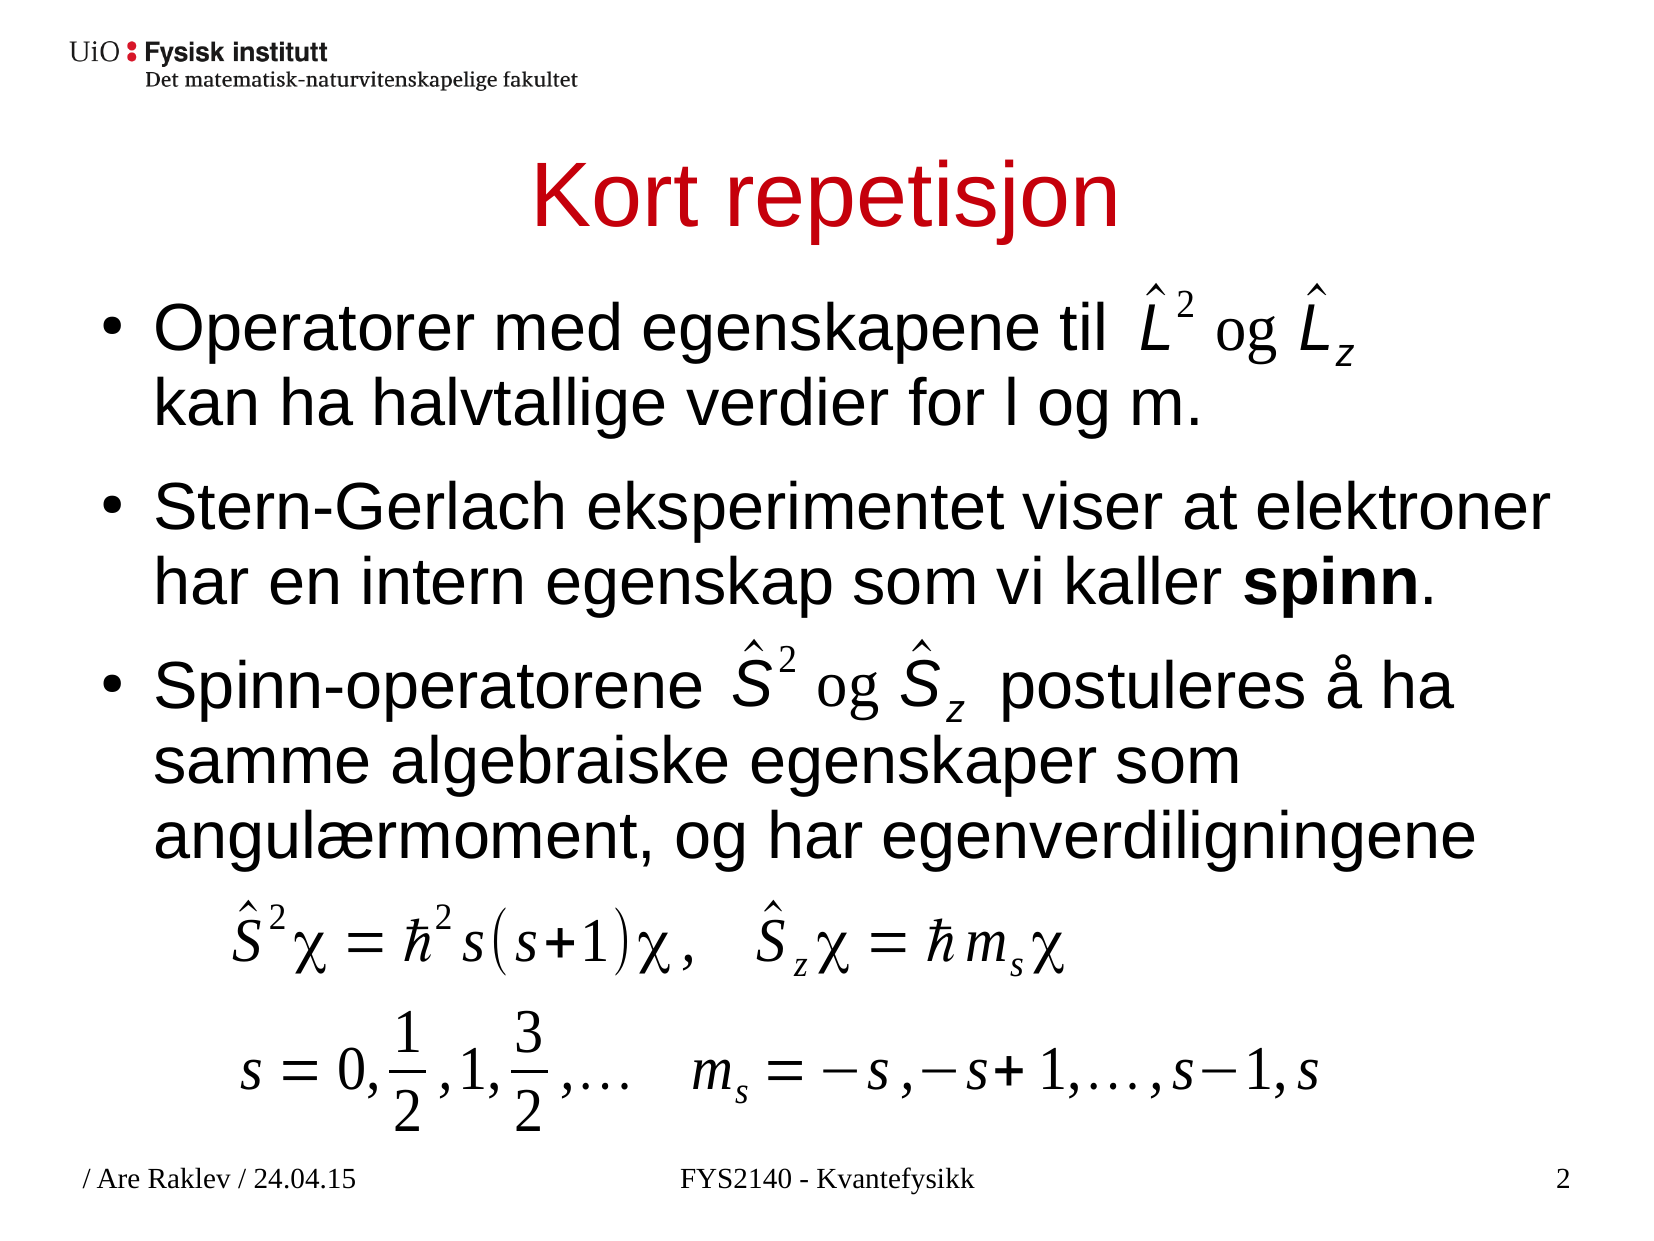

# Kort repetisjon
Operatorer med egenskapene til
kan ha halvtallige verdier for l og m.
Stern-Gerlach eksperimentet viser at elektroner har en intern egenskap som vi kaller spinn.
Spinn-operatorene postuleres å ha samme algebraiske egenskaper som angulærmoment, og har egenverdiligningene
/ Are Raklev / 24.04.15
FYS2140 - Kvantefysikk
2